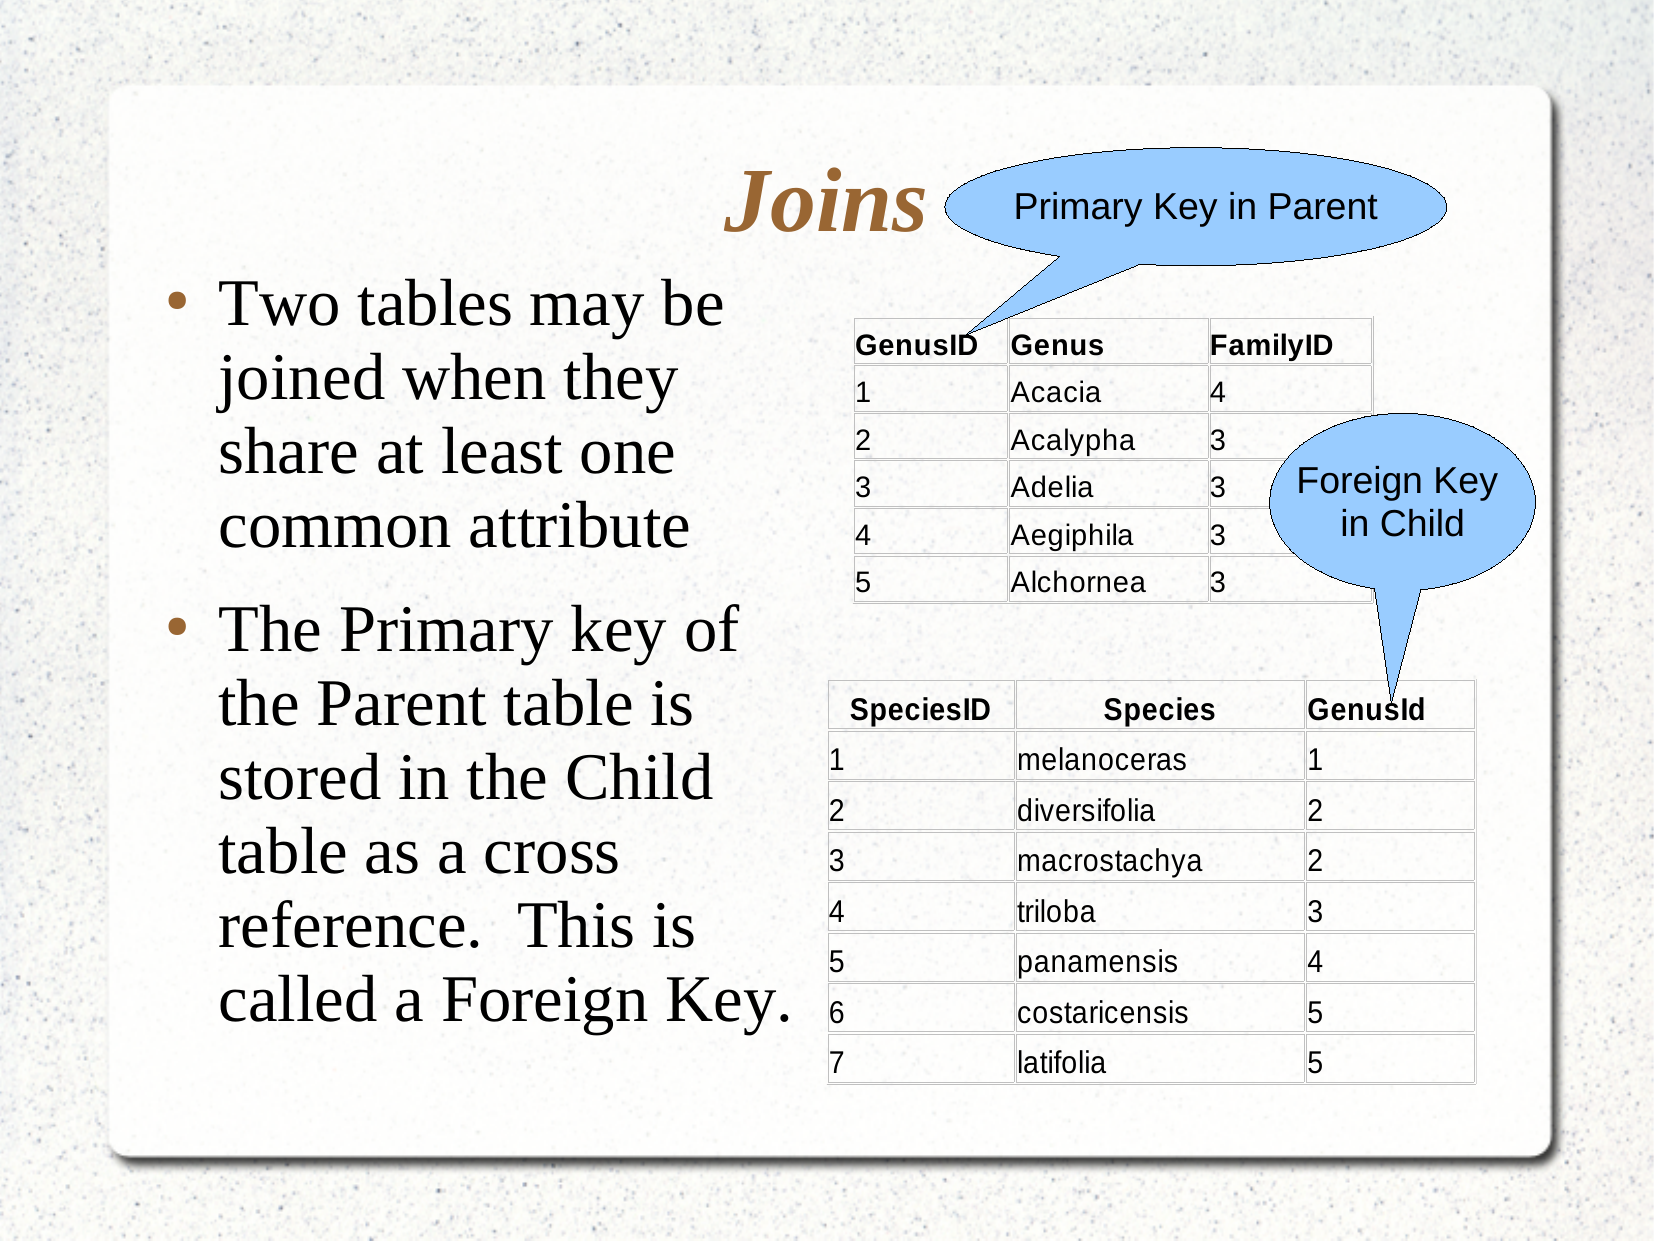

# Joins
Primary Key in Parent
Two tables may be joined when they share at least one common attribute
The Primary key of the Parent table is stored in the Child table as a cross reference. This is called a Foreign Key.
Foreign Key
in Child